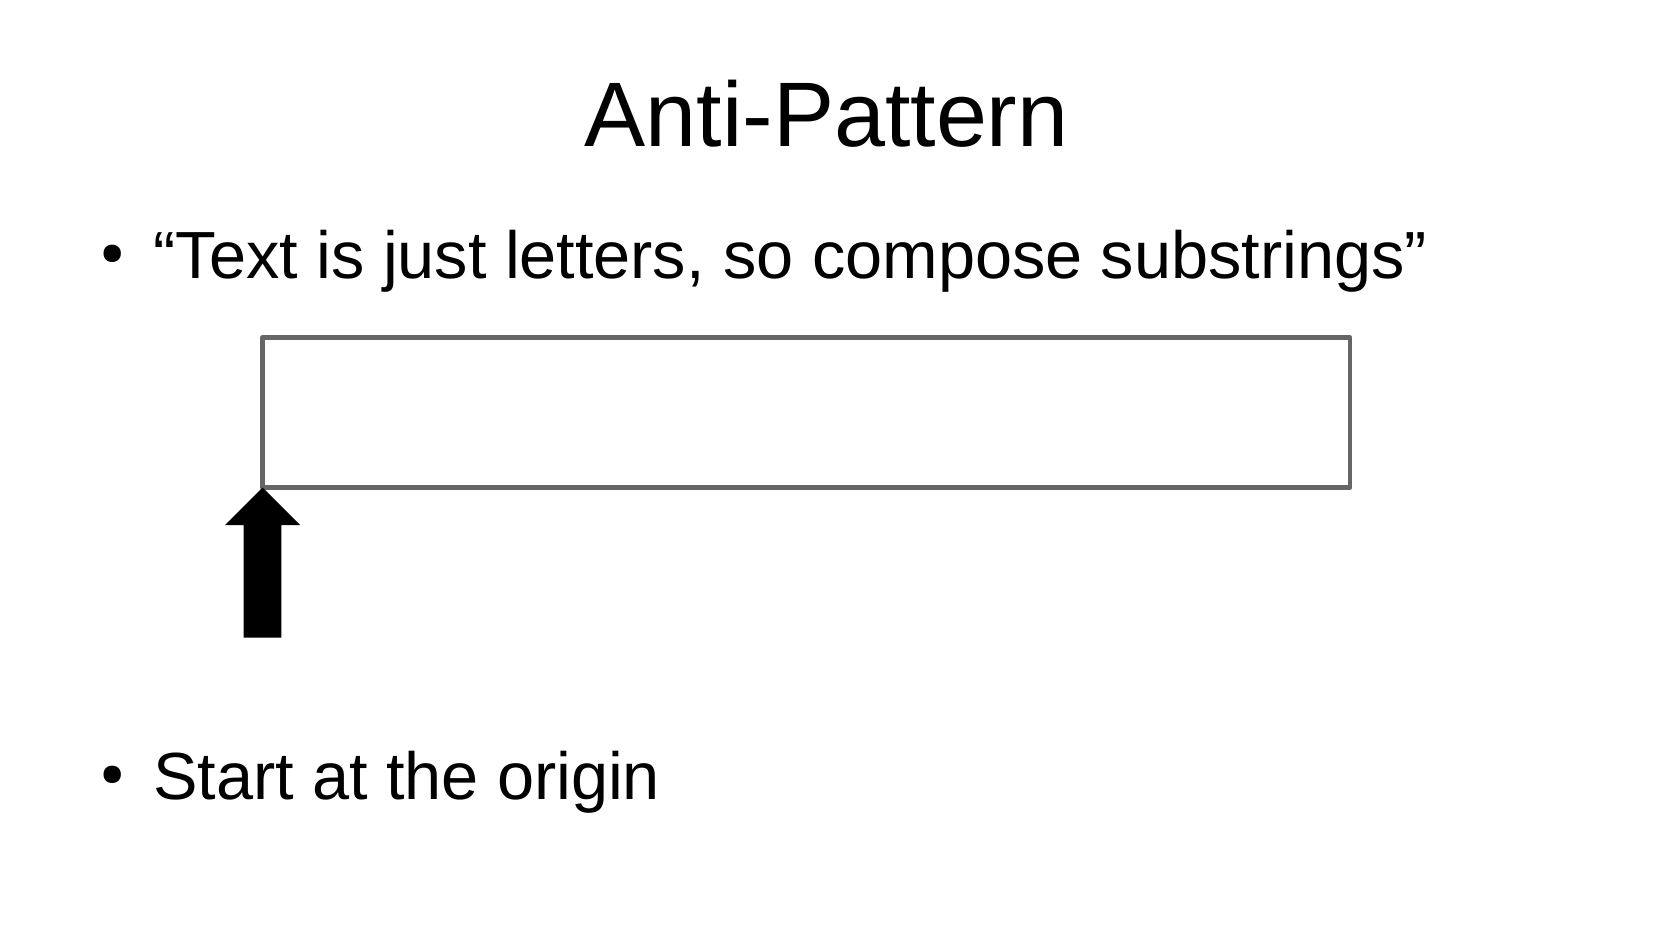

# Anti-Pattern
“Text is just letters, so compose substrings”
Start at the origin